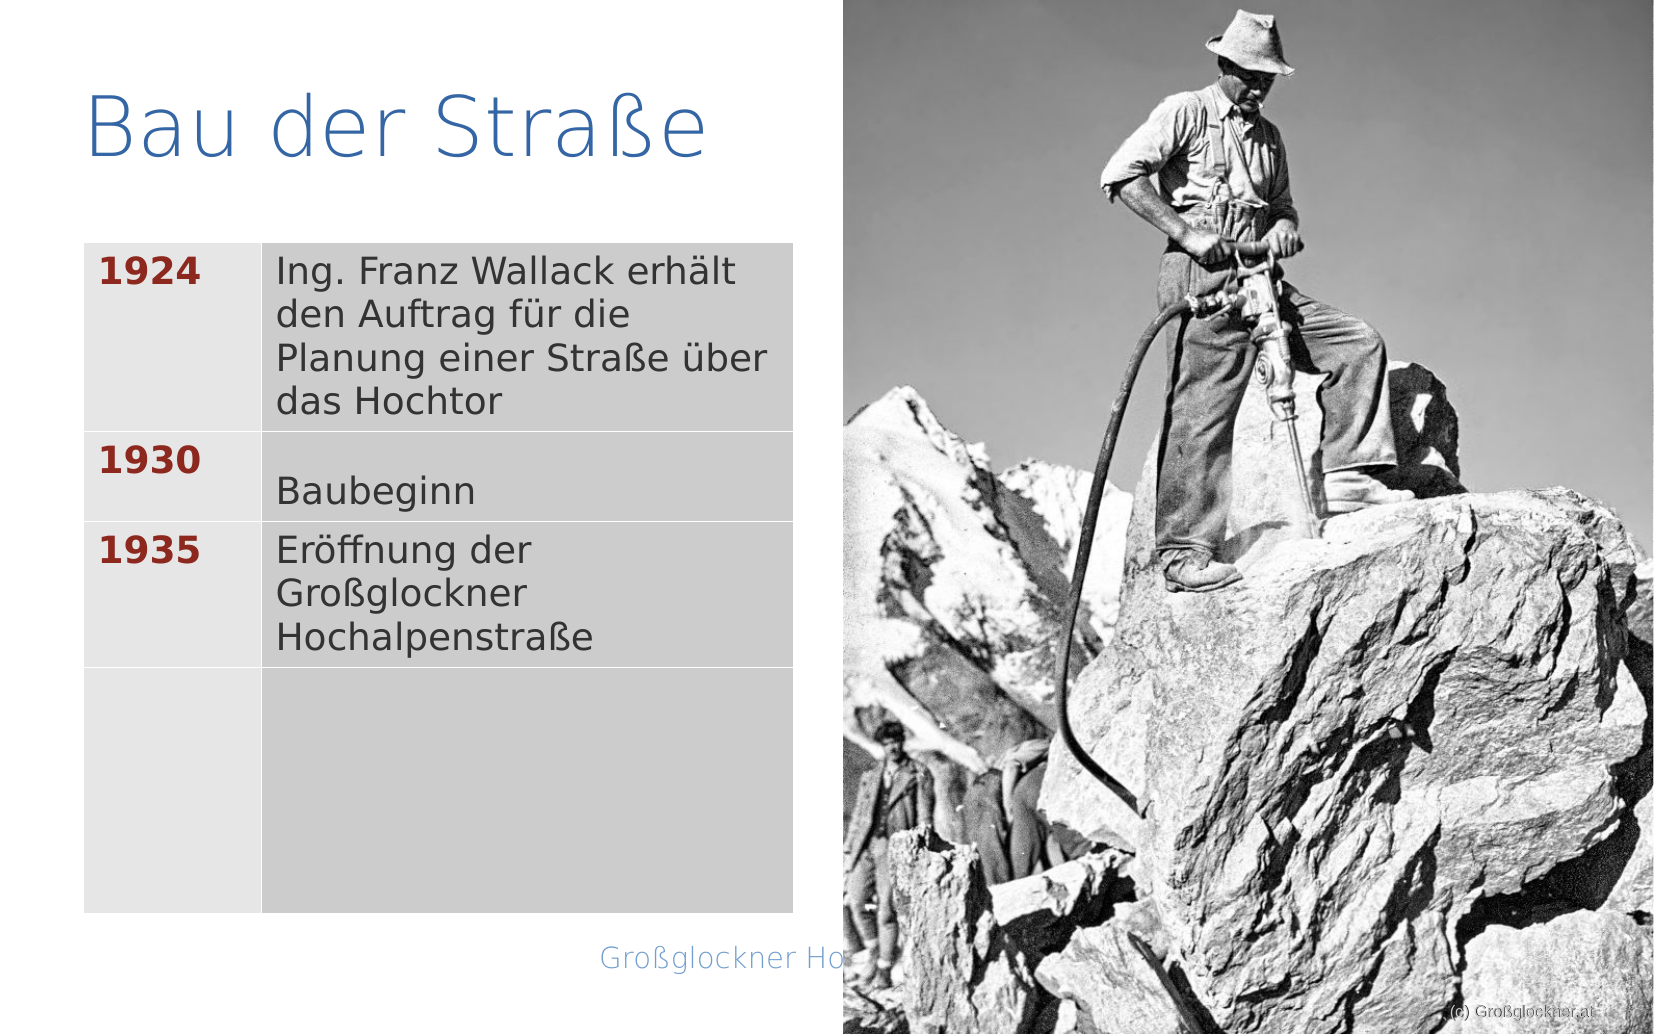

# Bau der Straße
| 1924 | Ing. Franz Wallack erhält den Auftrag für die Planung einer Straße über das Hochtor |
| --- | --- |
| 1930 | Baubeginn |
| 1935 | Eröffnung der Großglockner Hochalpenstraße |
| | |
Großglockner Hochalpenstraße
3
(c) Großglockner.at